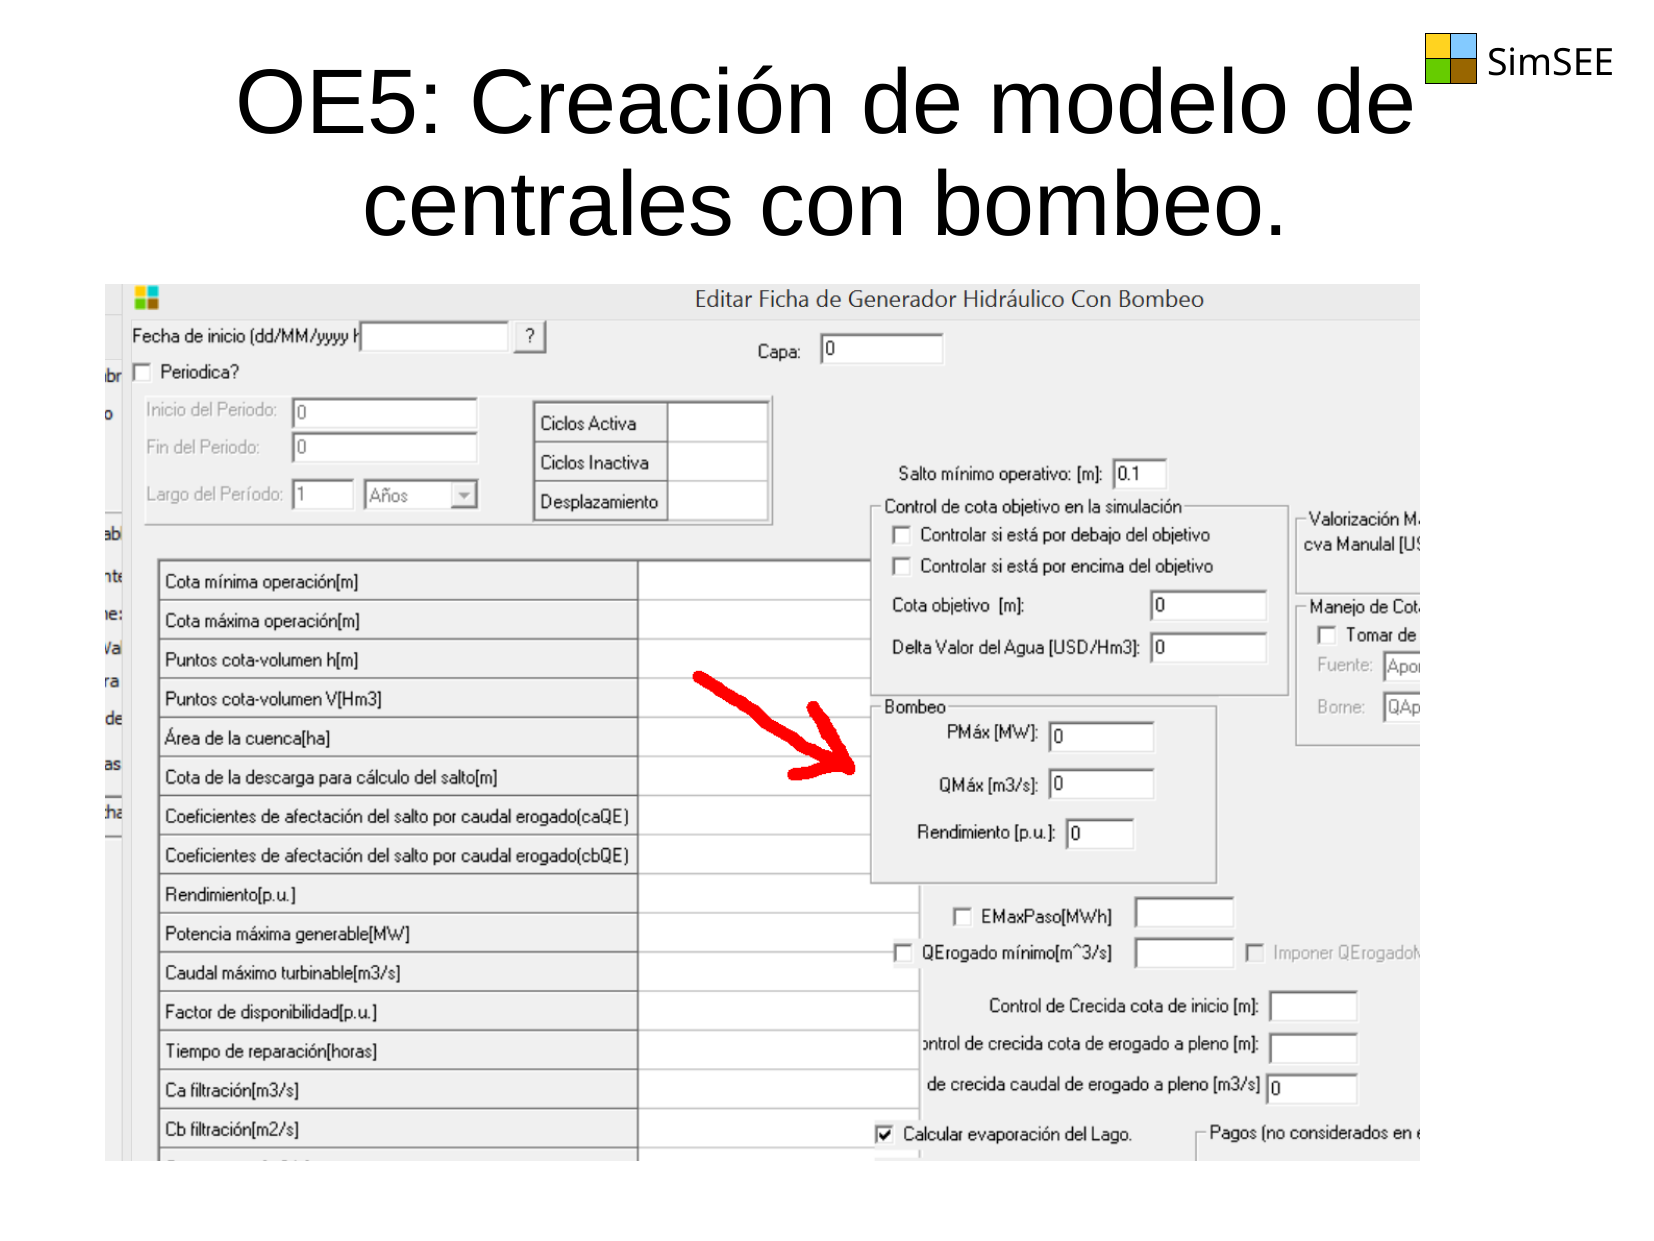

# OE5: Creación de modelo de centrales con bombeo.